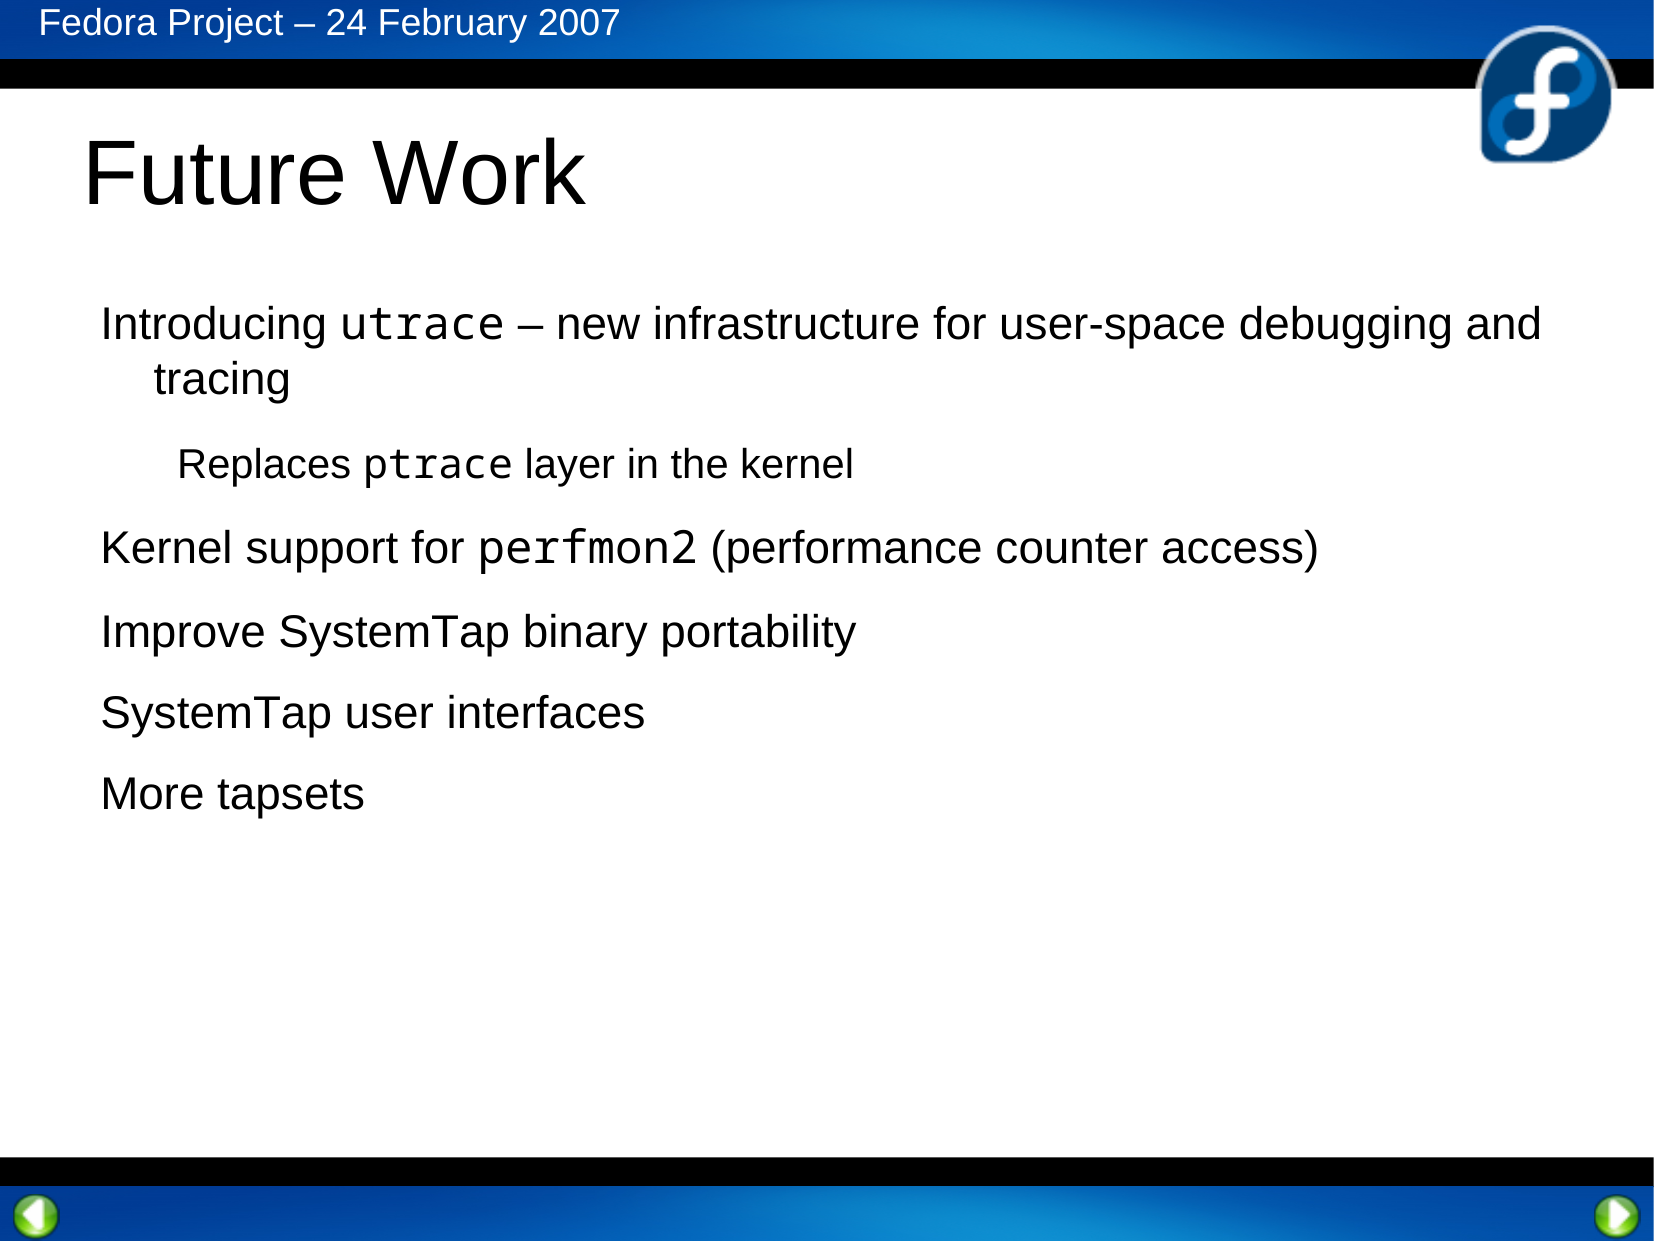

# Future Work
Introducing utrace – new infrastructure for user-space debugging and tracing
Replaces ptrace layer in the kernel
Kernel support for perfmon2 (performance counter access)
Improve SystemTap binary portability
SystemTap user interfaces
More tapsets